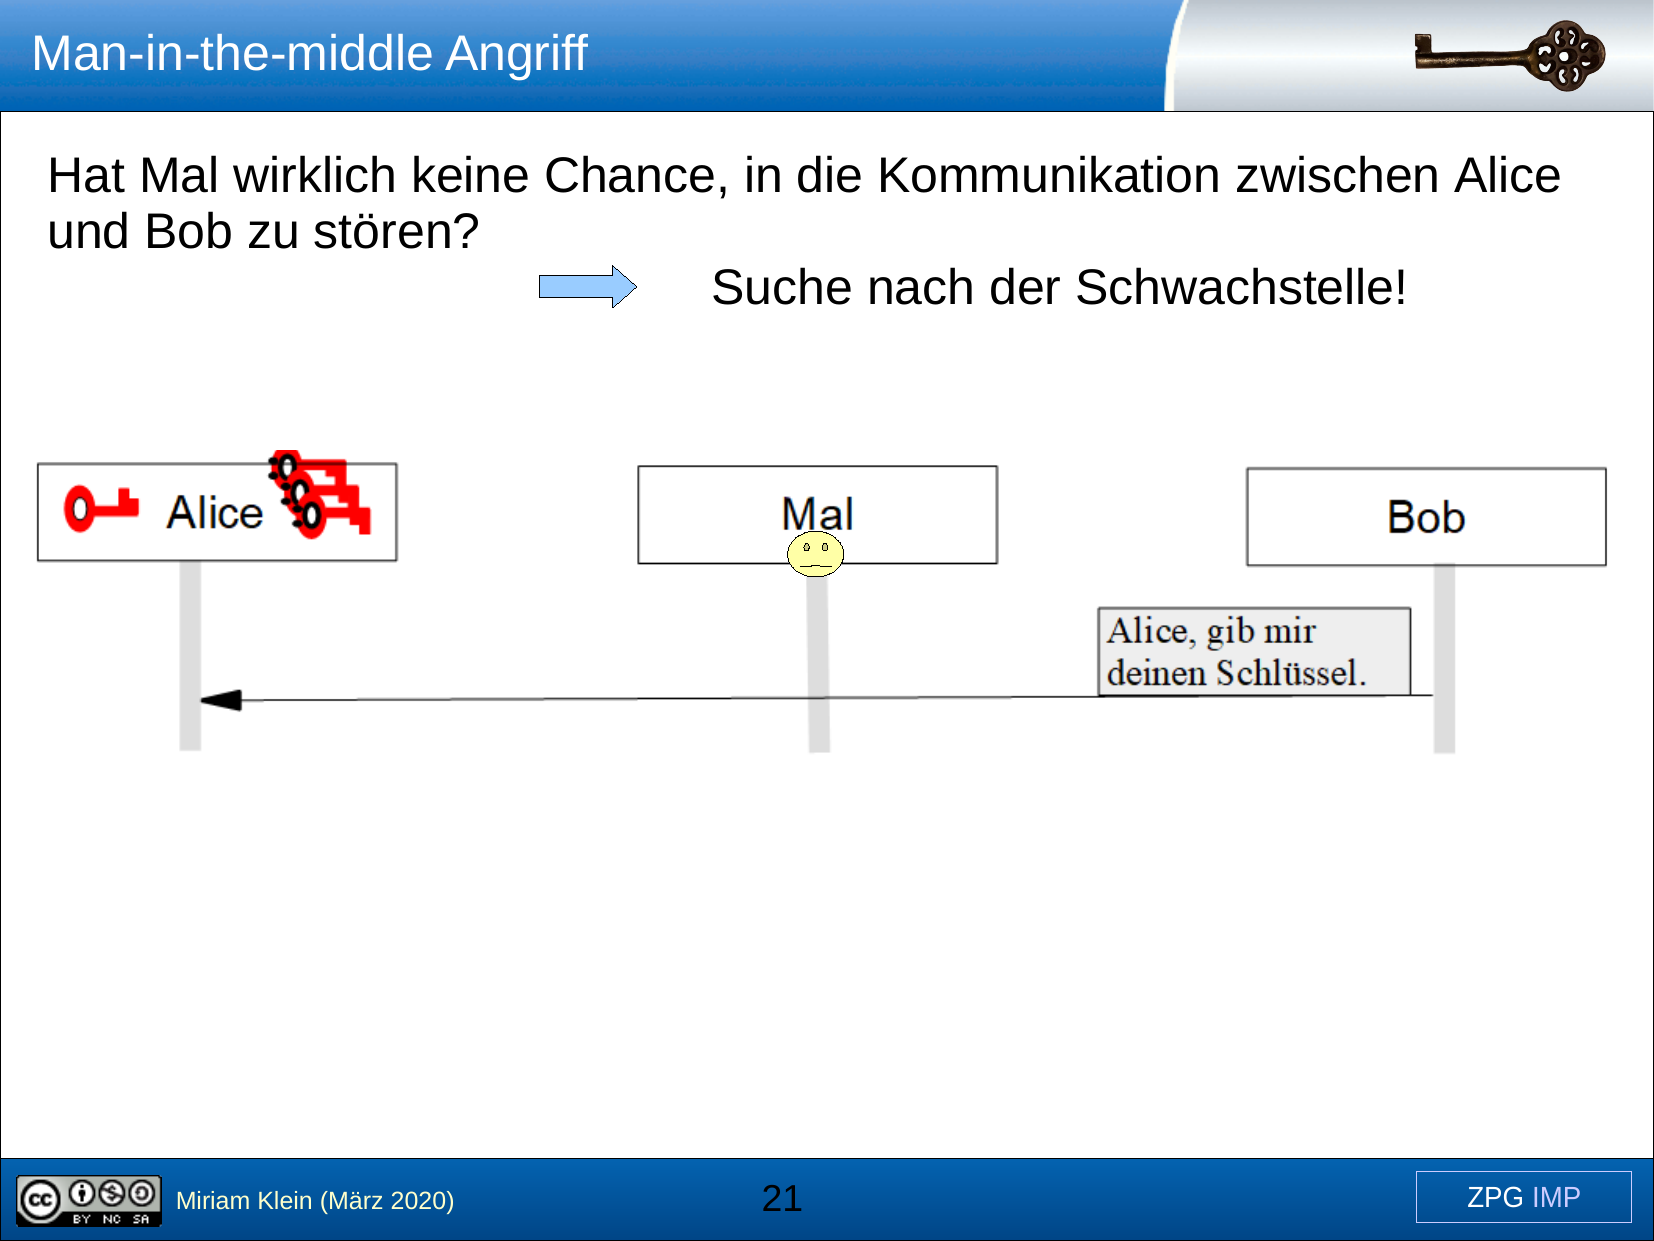

# Man-in-the-middle Angriff
Hat Mal wirklich keine Chance, in die Kommunikation zwischen Alice und Bob zu stören?
									Suche nach der Schwachstelle!
21